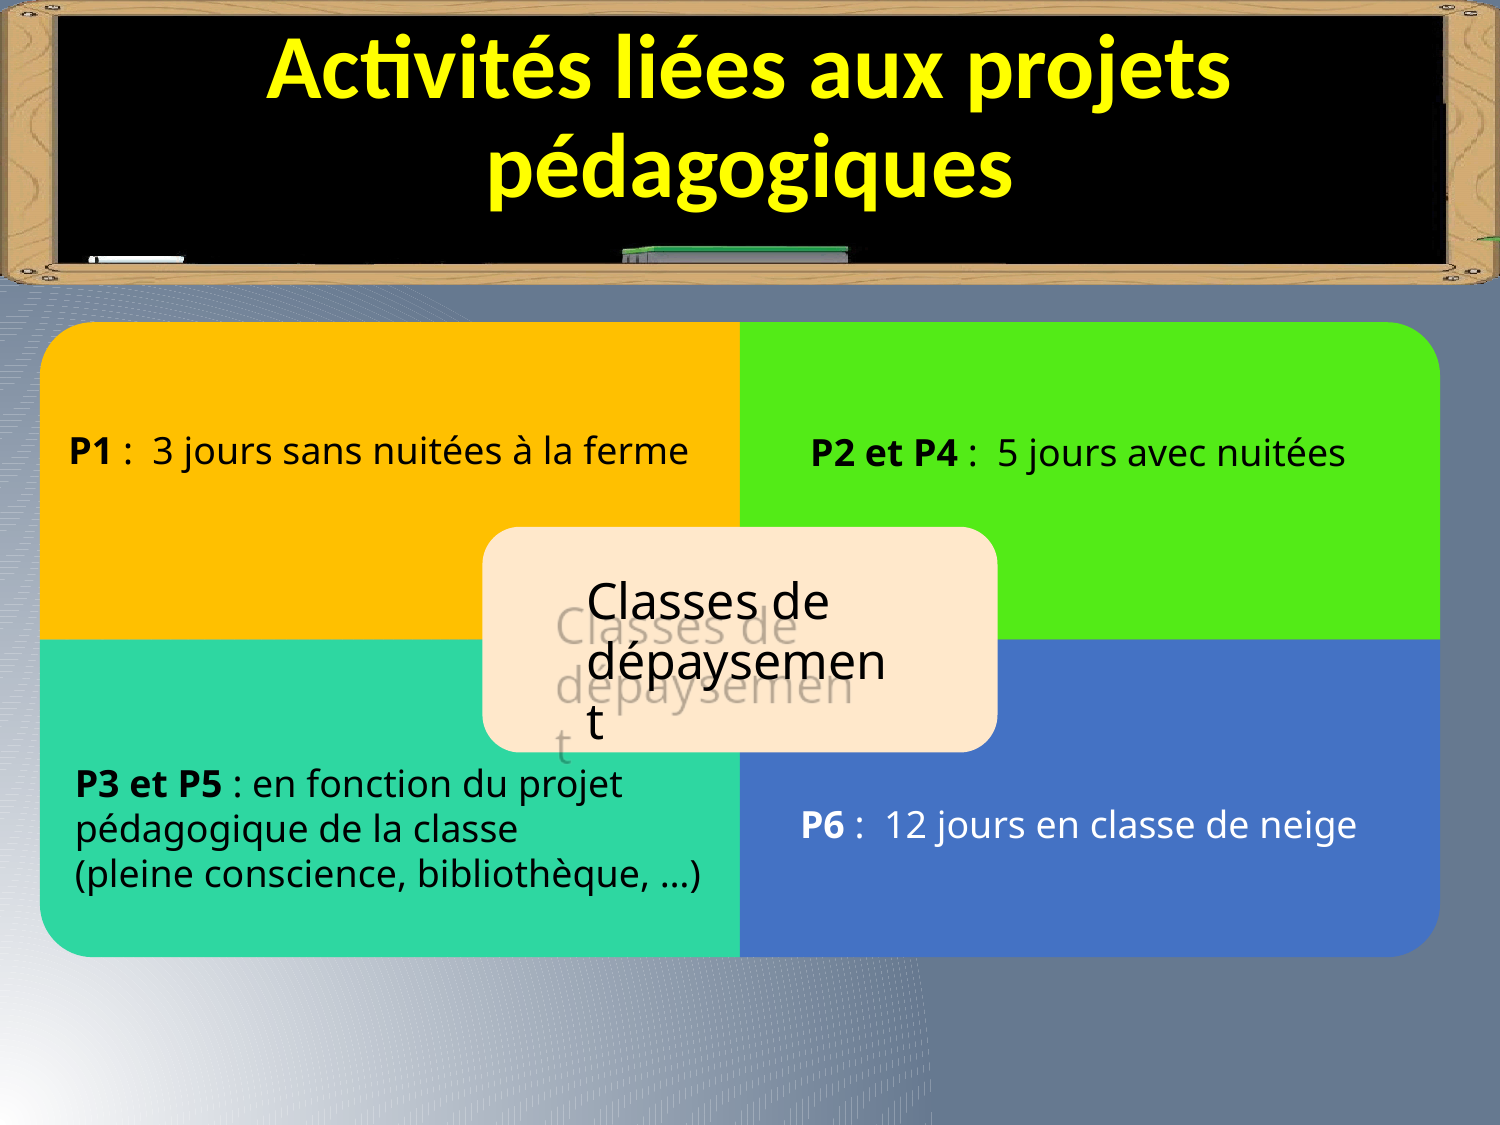

Activités liées aux projets pédagogiques
P1 : 3 jours sans nuitées à la ferme
P2 et P4 : 5 jours avec nuitées
Classes de dépaysement
P3 et P5 : en fonction du projet pédagogique de la classe
(pleine conscience, bibliothèque, …)
P6 : 12 jours en classe de neige